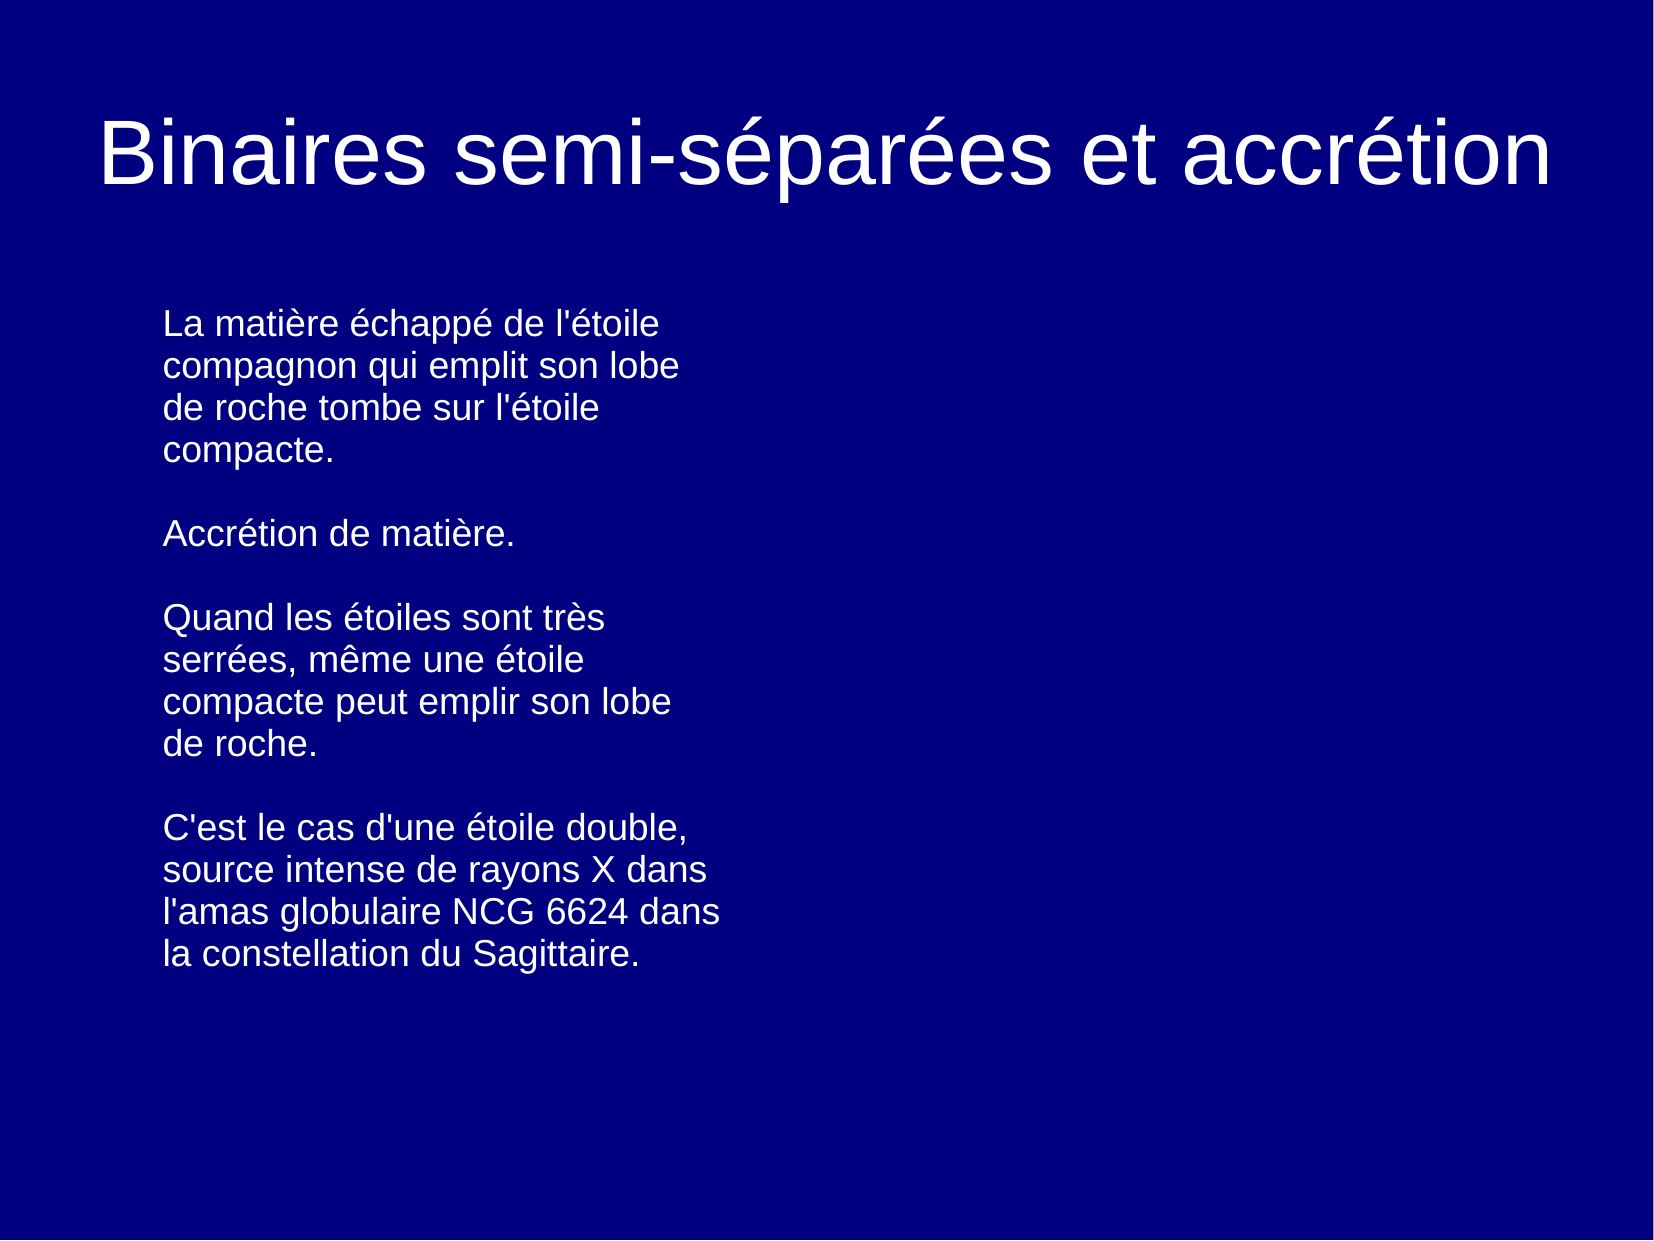

# Binaires semi-séparées et accrétion
La matière échappé de l'étoile compagnon qui emplit son lobe de roche tombe sur l'étoile compacte.
Accrétion de matière.
Quand les étoiles sont très serrées, même une étoile compacte peut emplir son lobe de roche.
C'est le cas d'une étoile double, source intense de rayons X dans l'amas globulaire NCG 6624 dans la constellation du Sagittaire.